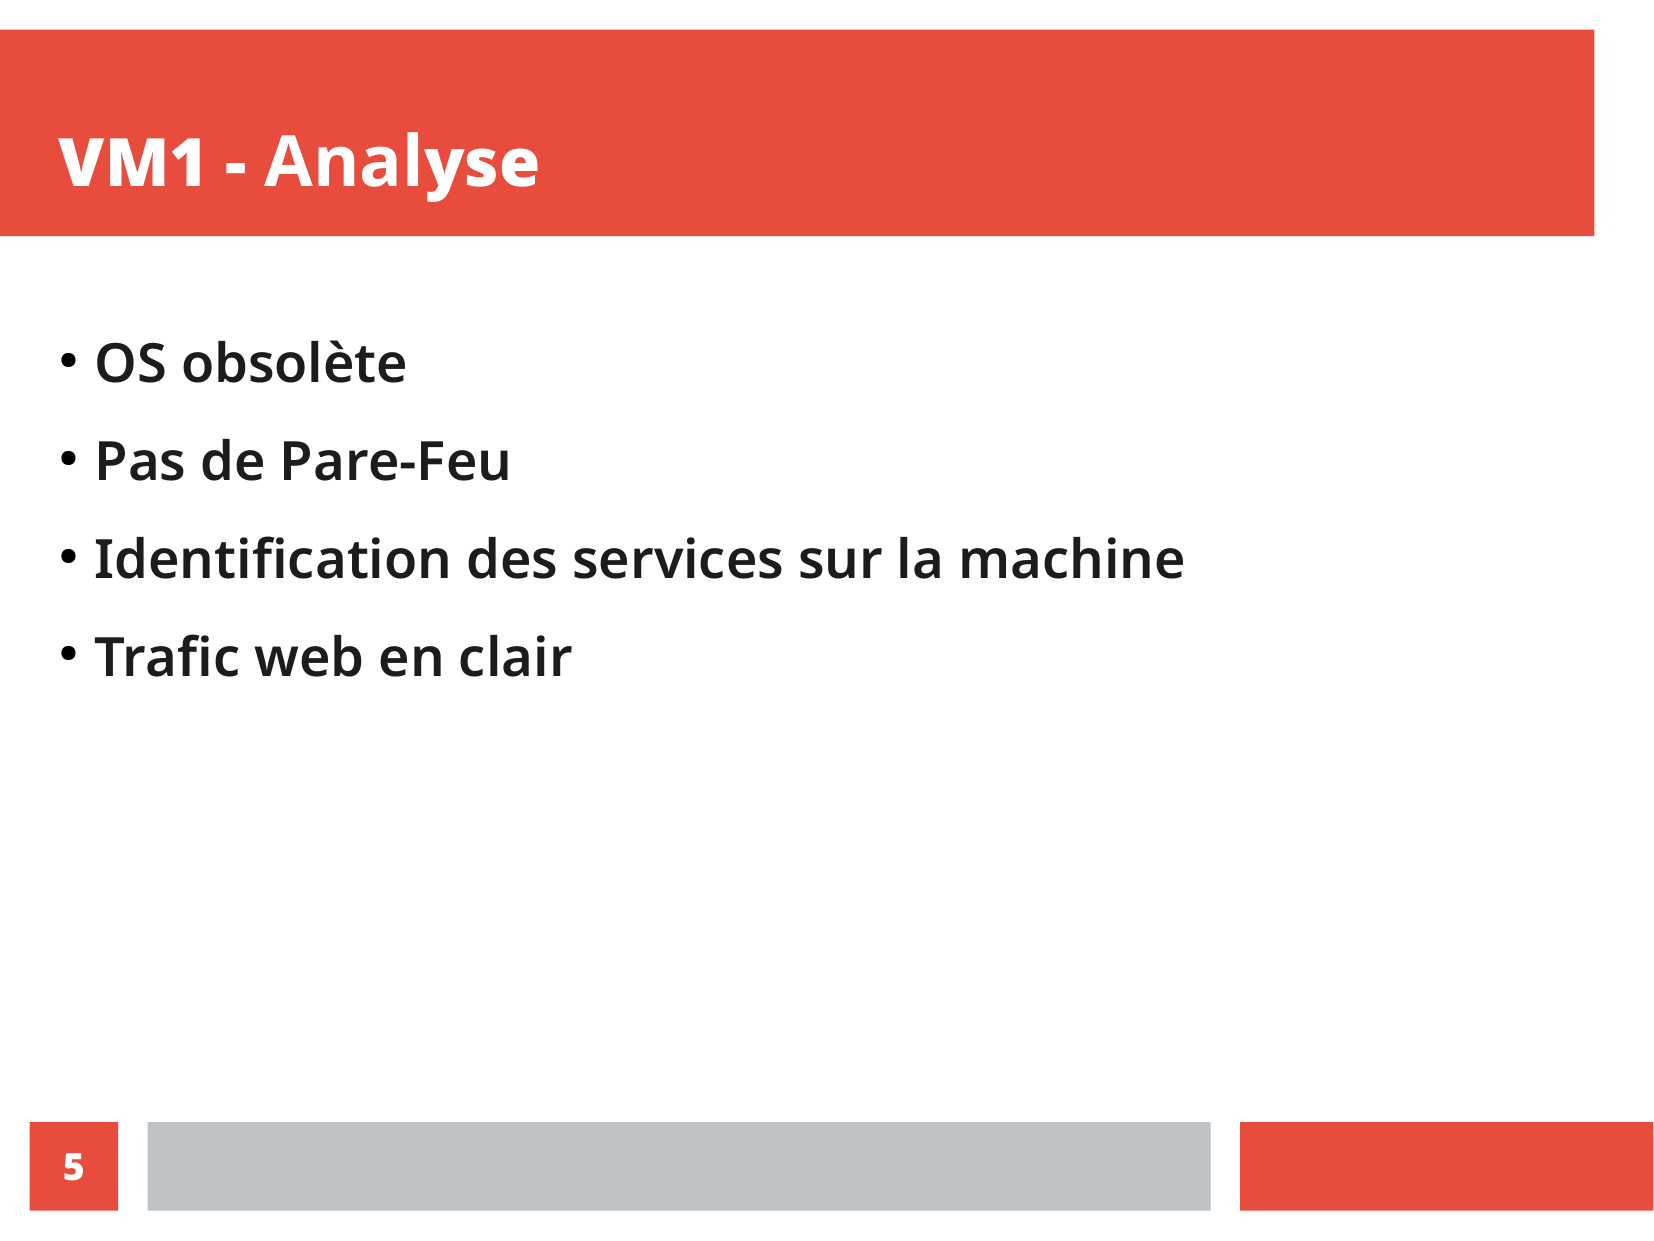

# VM1 - Analyse
OS obsolète
Pas de Pare-Feu
Identification des services sur la machine
Trafic web en clair
5